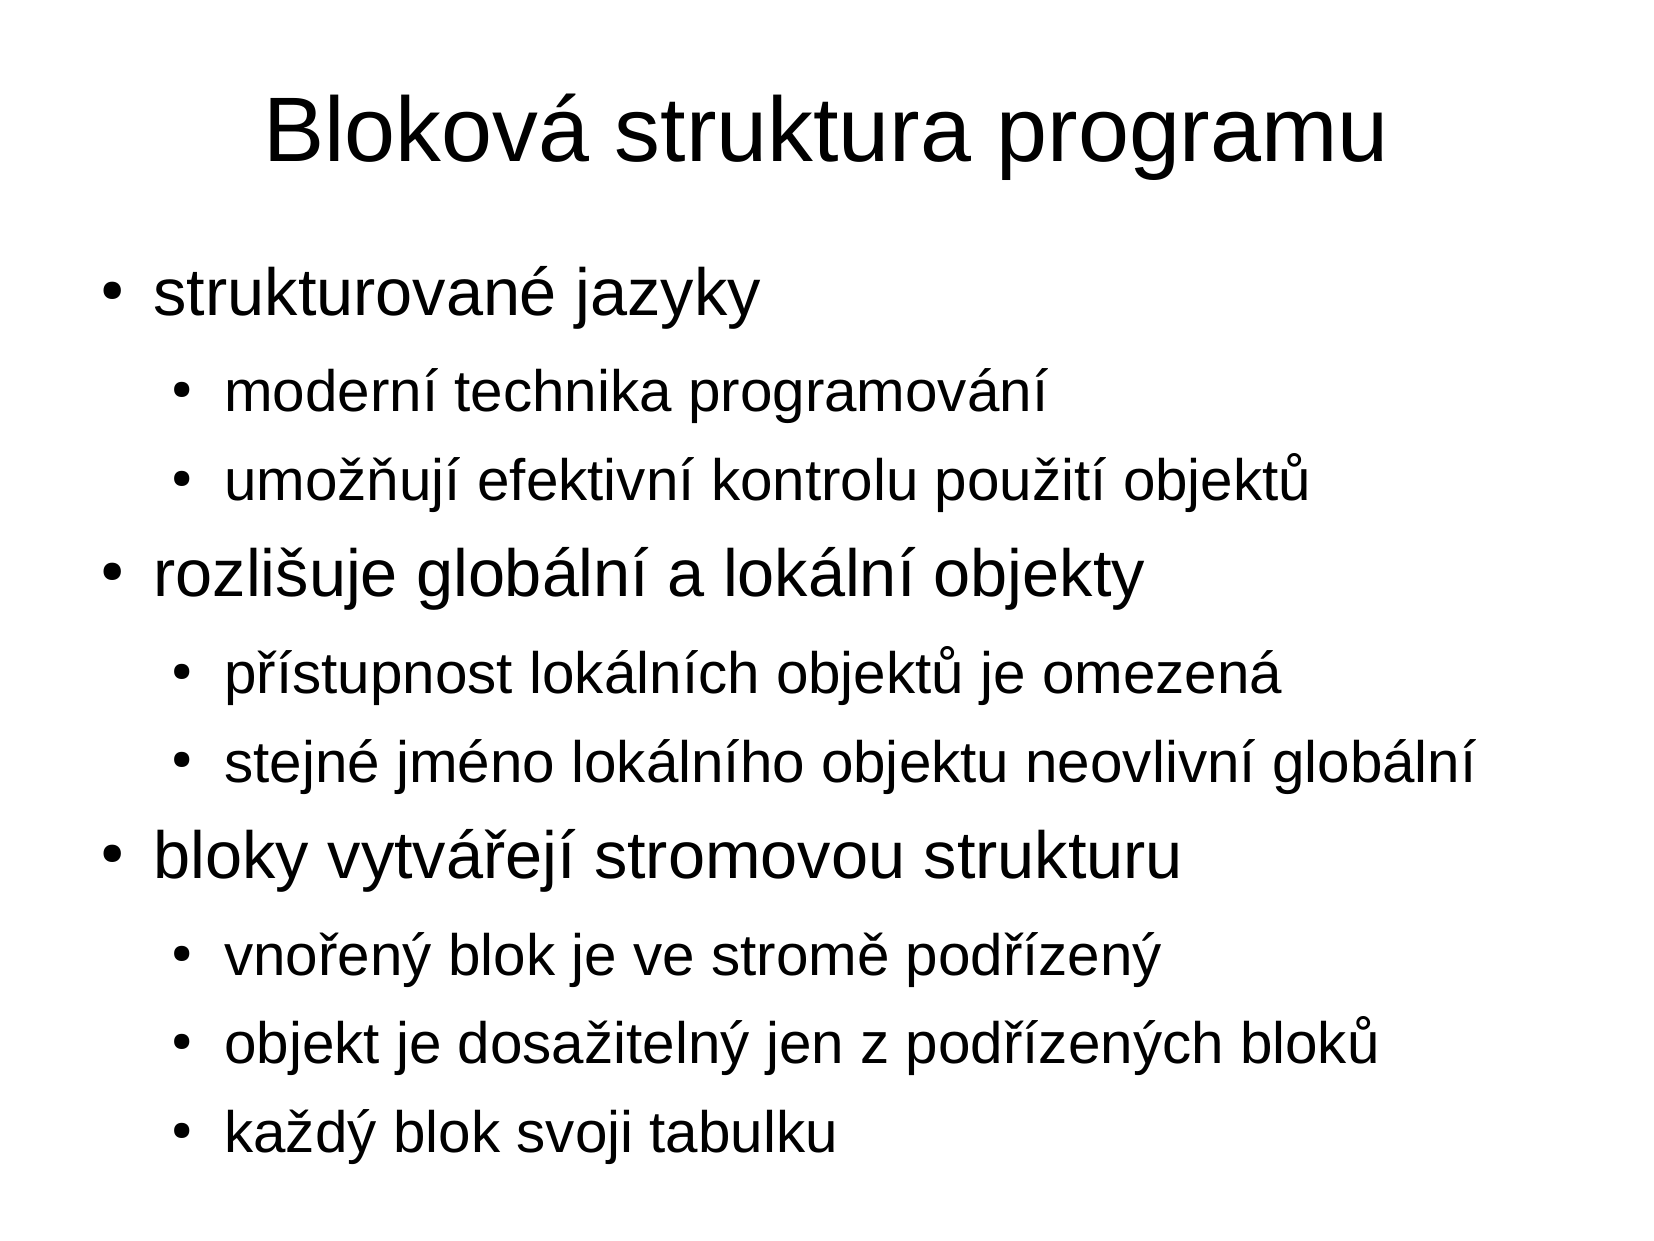

# Bloková struktura programu
strukturované jazyky
moderní technika programování
umožňují efektivní kontrolu použití objektů
rozlišuje globální a lokální objekty
přístupnost lokálních objektů je omezená
stejné jméno lokálního objektu neovlivní globální
bloky vytvářejí stromovou strukturu
vnořený blok je ve stromě podřízený
objekt je dosažitelný jen z podřízených bloků
každý blok svoji tabulku